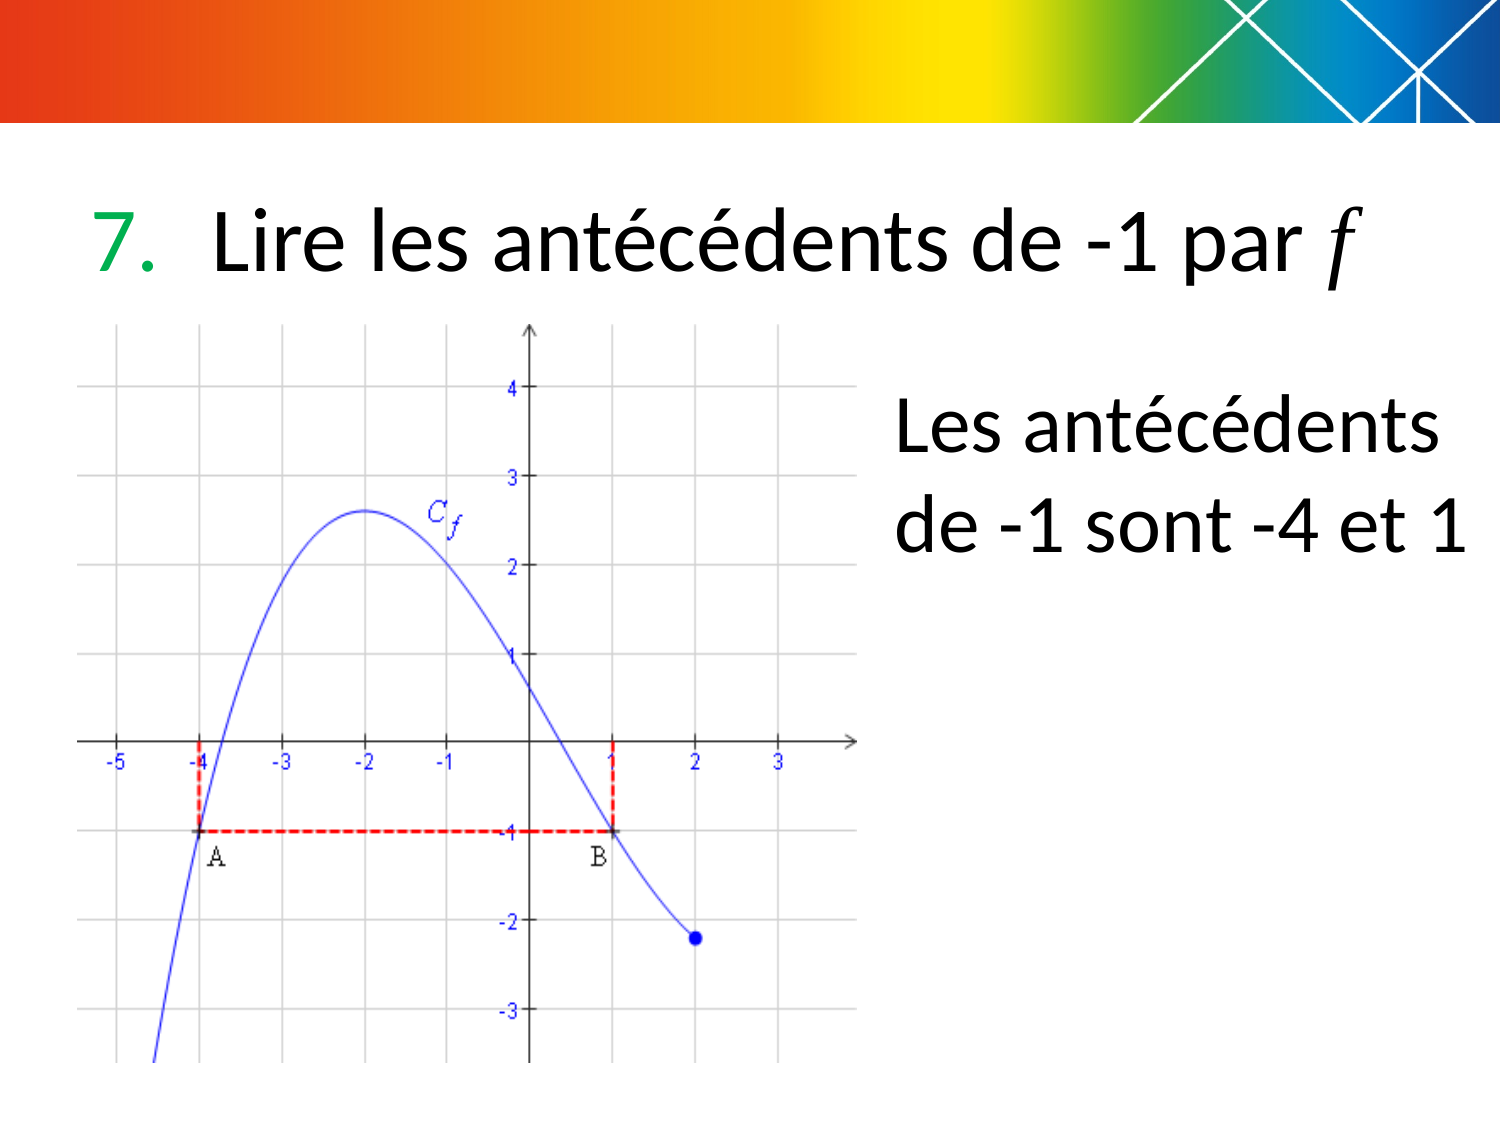

# Lire les antécédents de -1 par f
Les antécédents de -1 sont -4 et 1